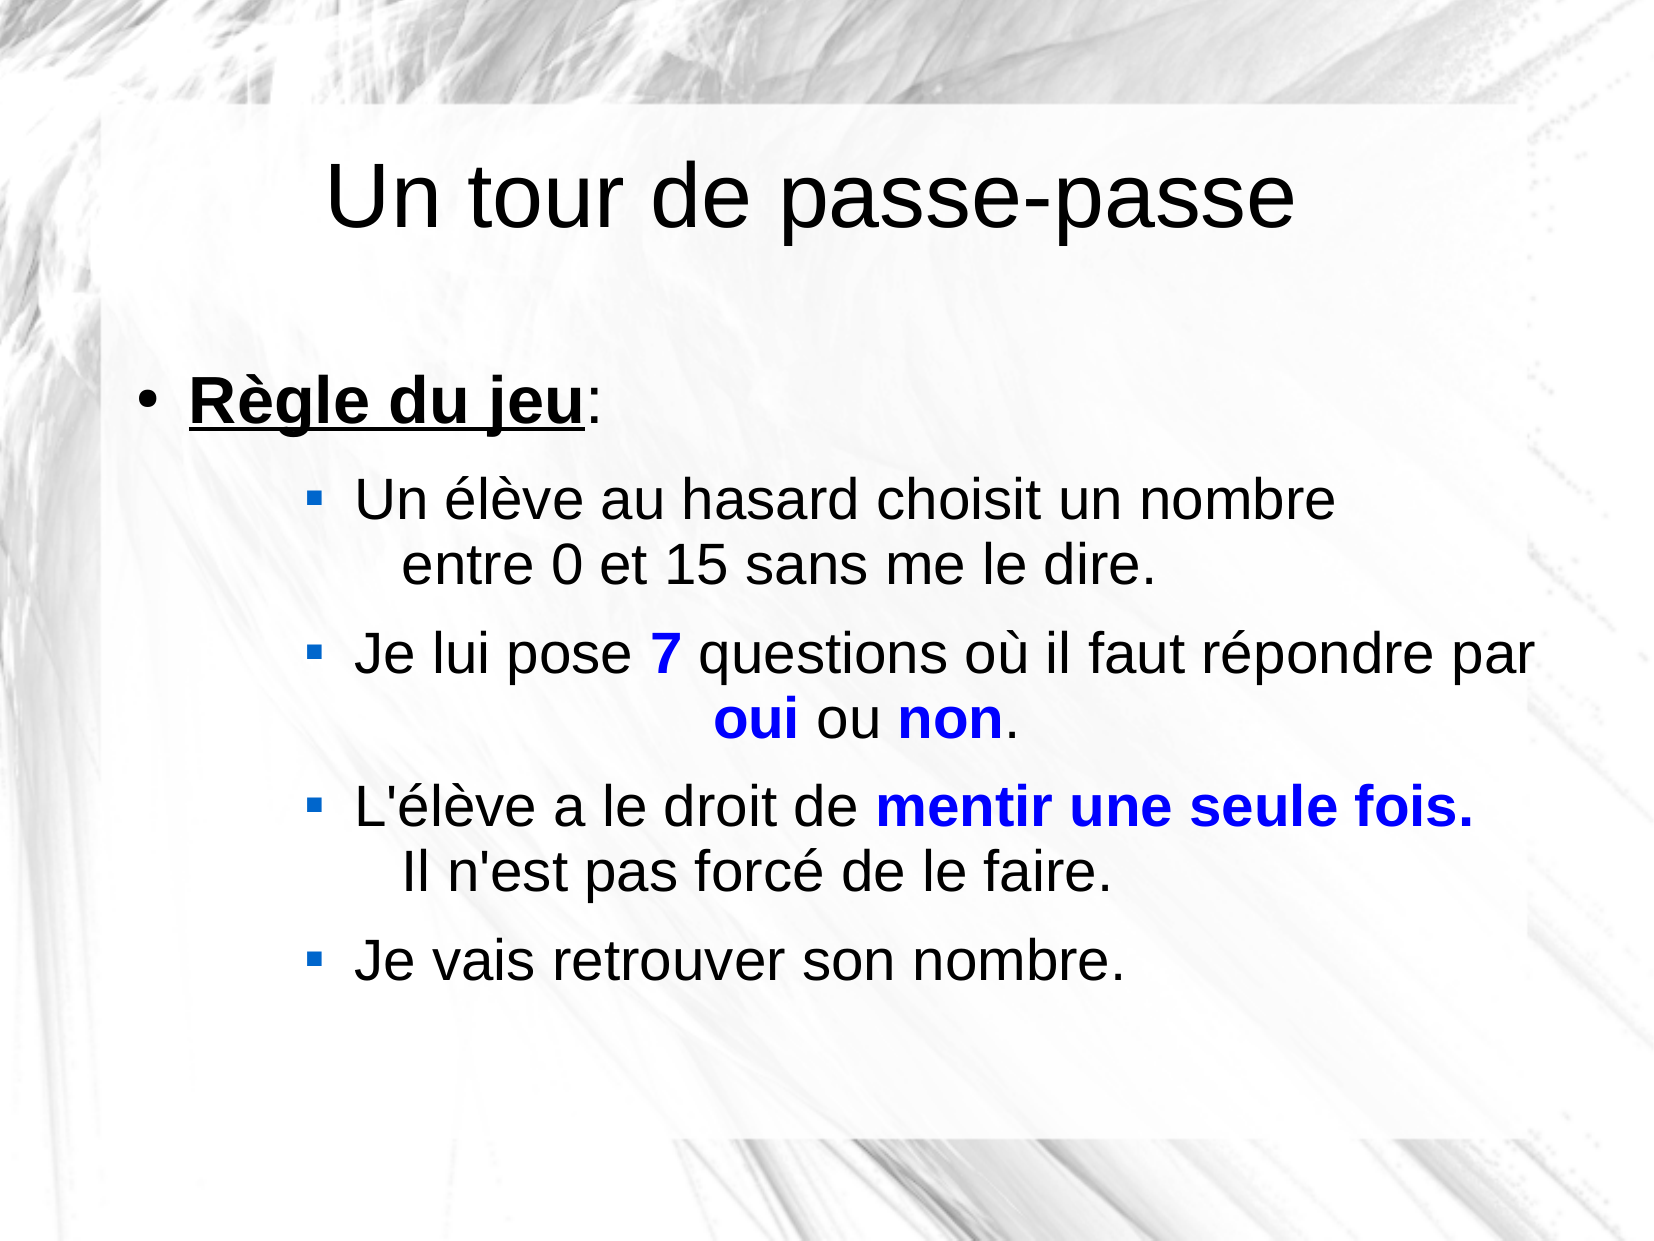

# Un tour de passe-passe
Règle du jeu:
Un élève au hasard choisit un nombre
entre 0 et 15 sans me le dire.
Je lui pose 7 questions où il faut répondre par
				 oui ou non.
L'élève a le droit de mentir une seule fois.
Il n'est pas forcé de le faire.
Je vais retrouver son nombre.